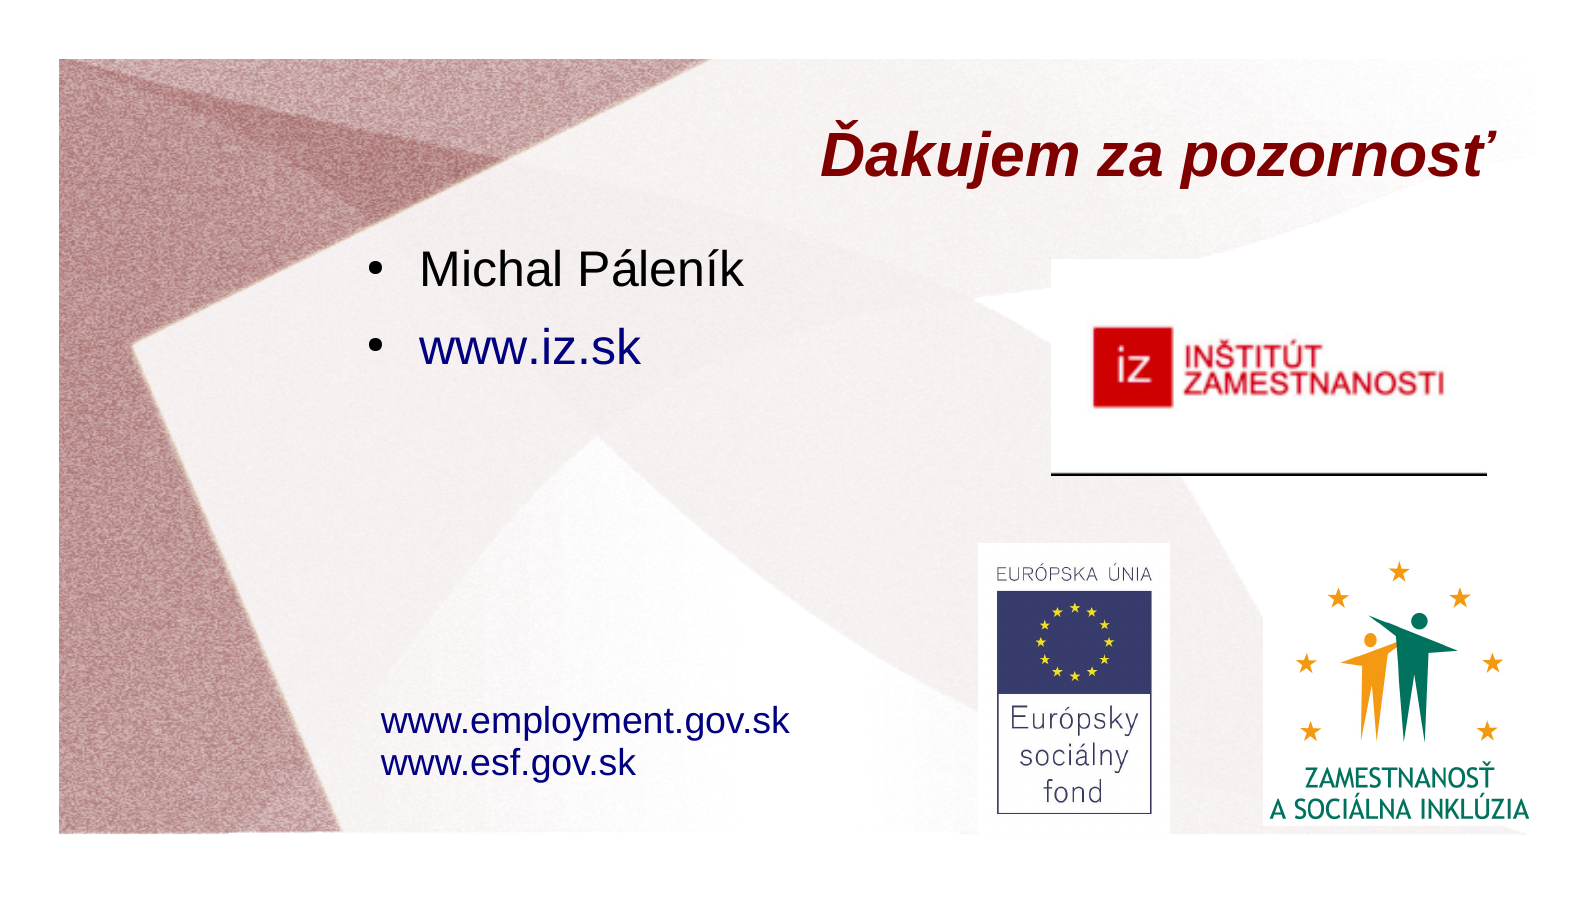

# Ďakujem za pozornosť
Michal Páleník
www.iz.sk
www.employment.gov.sk
www.esf.gov.sk